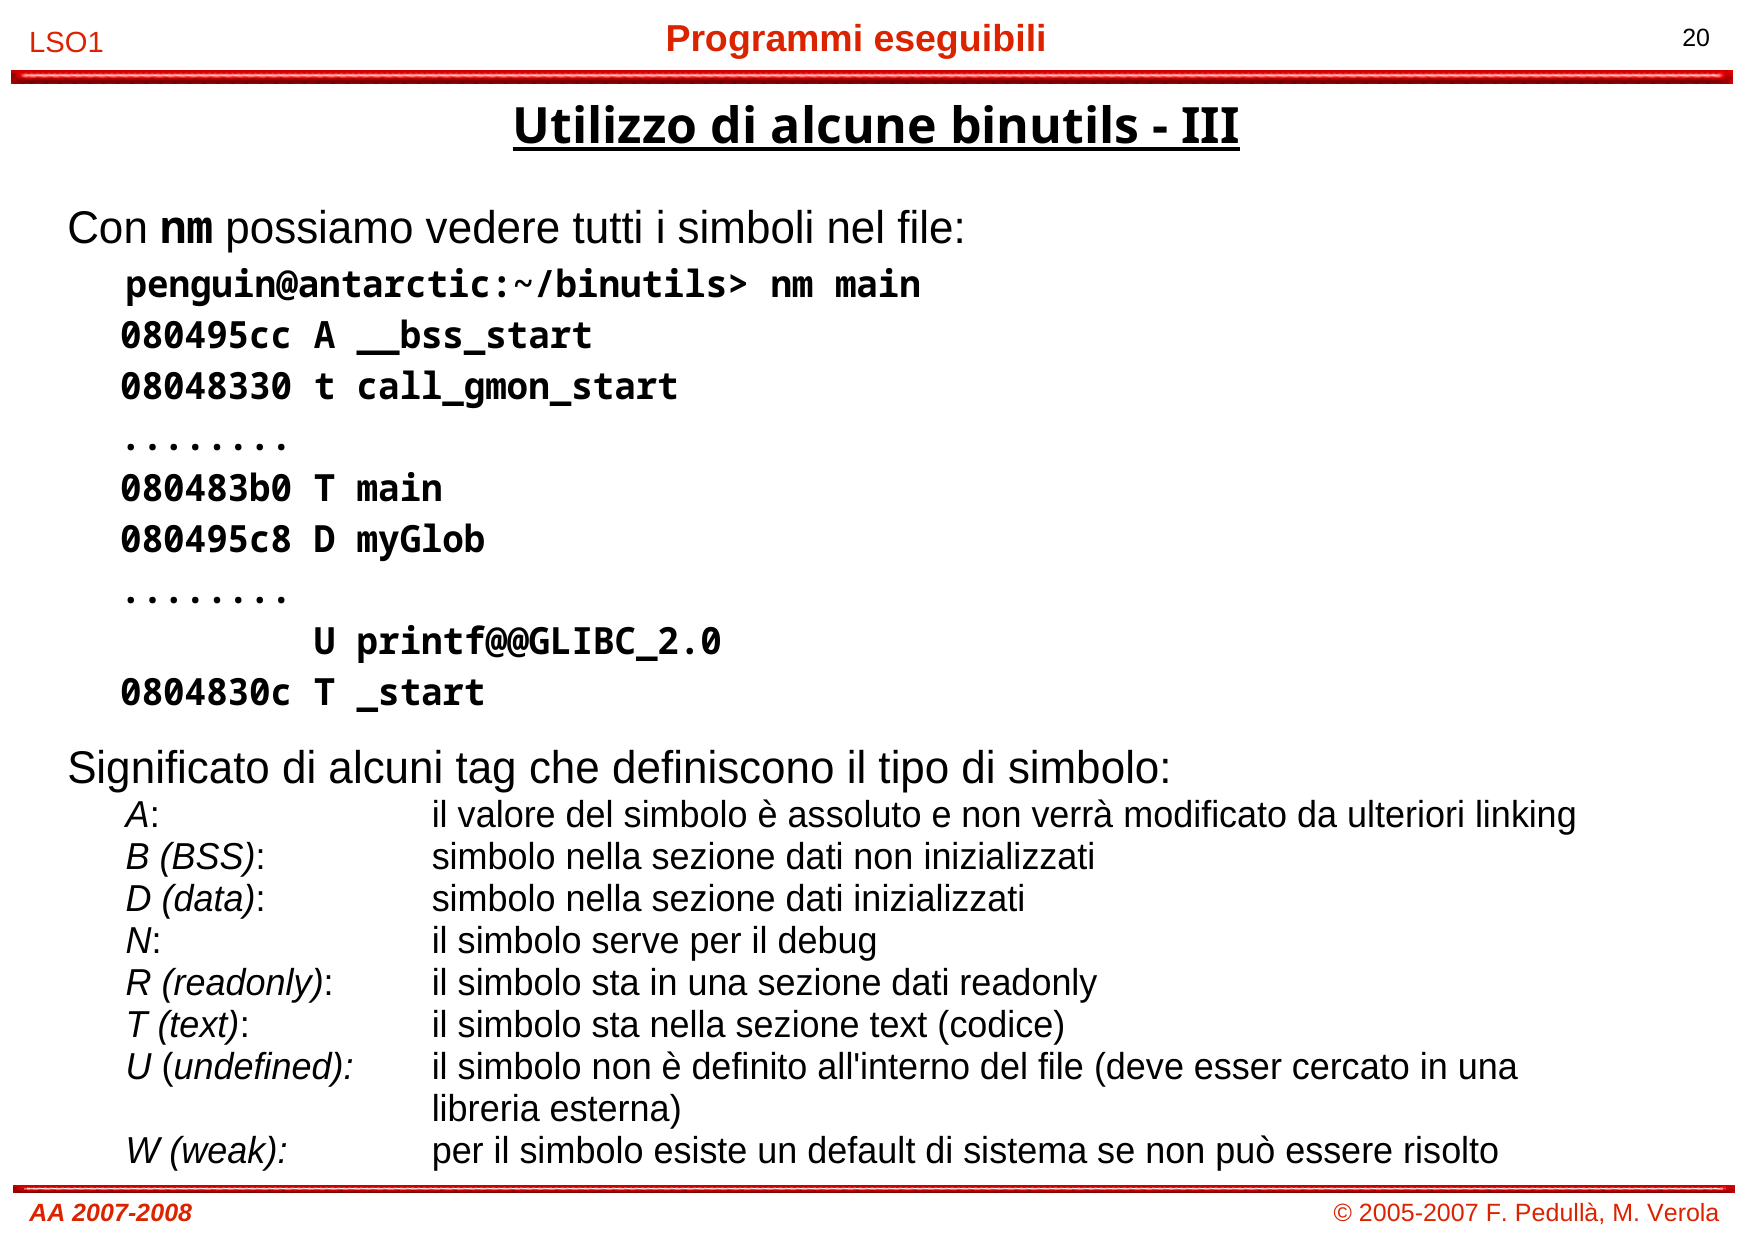

# Utilizzo di alcune binutils - III
Con nm possiamo vedere tutti i simboli nel file:
penguin@antarctic:~/binutils> nm main
080495cc A __bss_start
08048330 t call_gmon_start
........
080483b0 T main
080495c8 D myGlob
........
 U printf@@GLIBC_2.0
0804830c T _start
Significato di alcuni tag che definiscono il tipo di simbolo:
A: 				il valore del simbolo è assoluto e non verrà modificato da ulteriori linking
B (BSS): 			simbolo nella sezione dati non inizializzati
D (data): 			simbolo nella sezione dati inizializzati
N: 				il simbolo serve per il debug
R (readonly): 		il simbolo sta in una sezione dati readonly
T (text): 			il simbolo sta nella sezione text (codice)
U (undefined): 	il simbolo non è definito all'interno del file (deve esser cercato in una
					libreria esterna)
W (weak): 		per il simbolo esiste un default di sistema se non può essere risolto